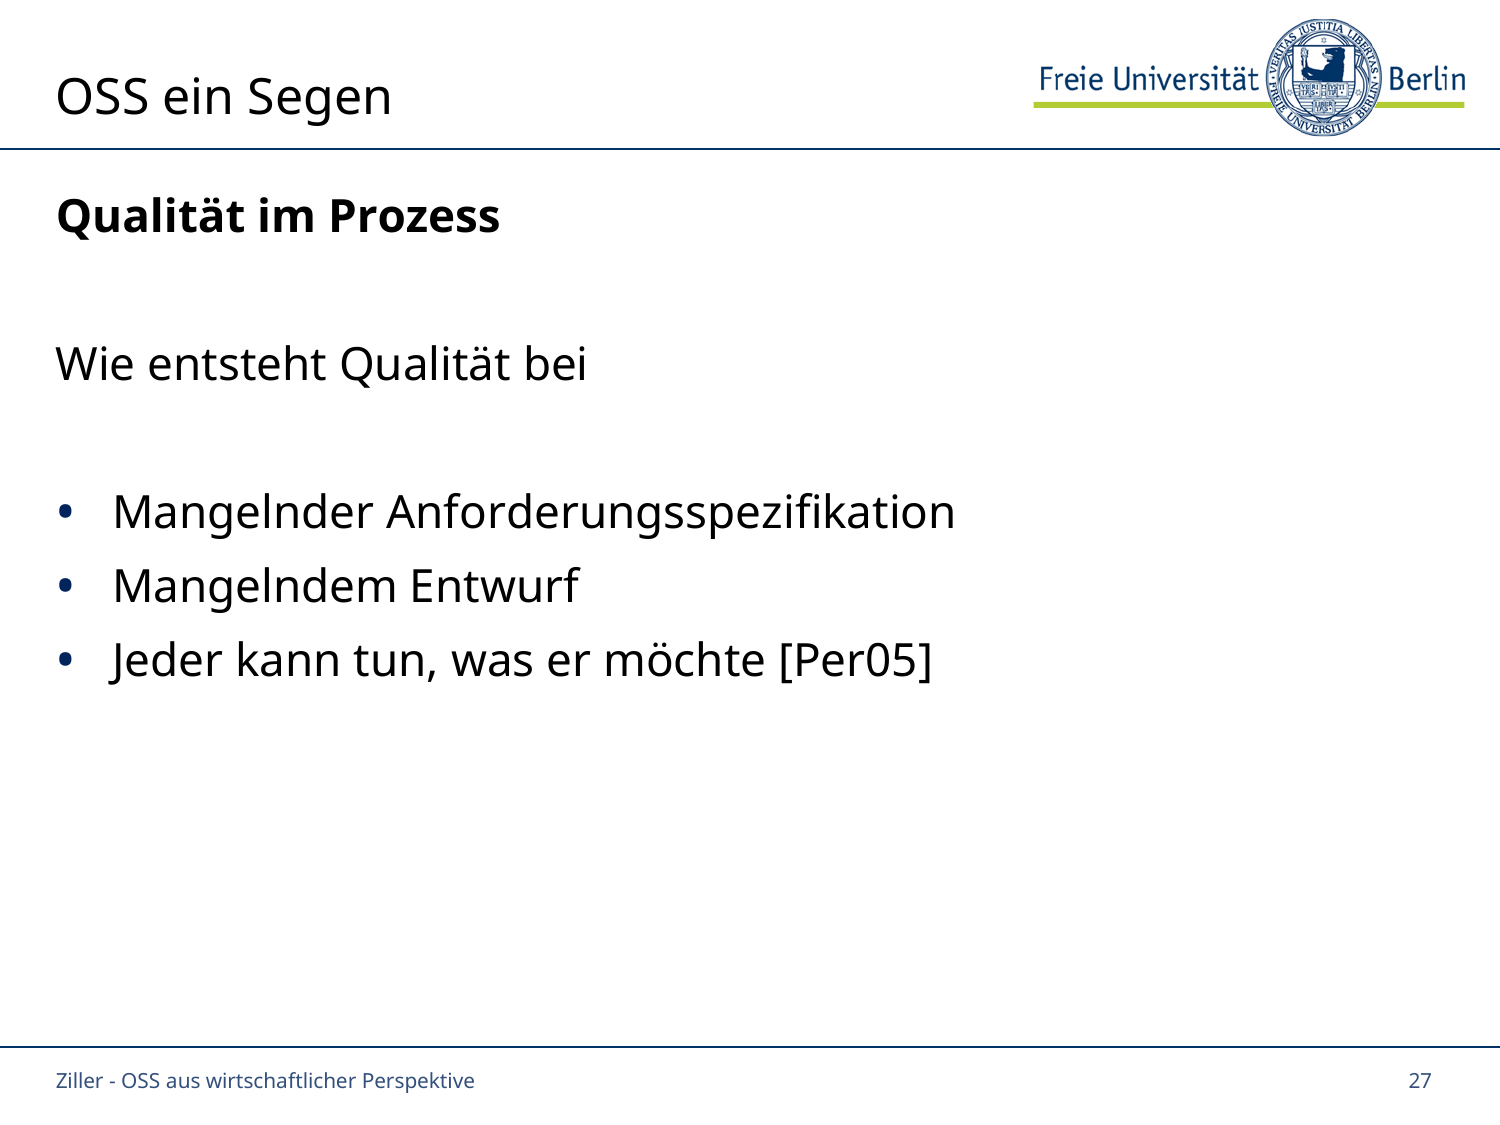

# OSS ein Segen
Qualität im Prozess
Wie entsteht Qualität bei
Mangelnder Anforderungsspezifikation
Mangelndem Entwurf
Jeder kann tun, was er möchte [Per05]
Ziller - OSS aus wirtschaftlicher Perspektive
27